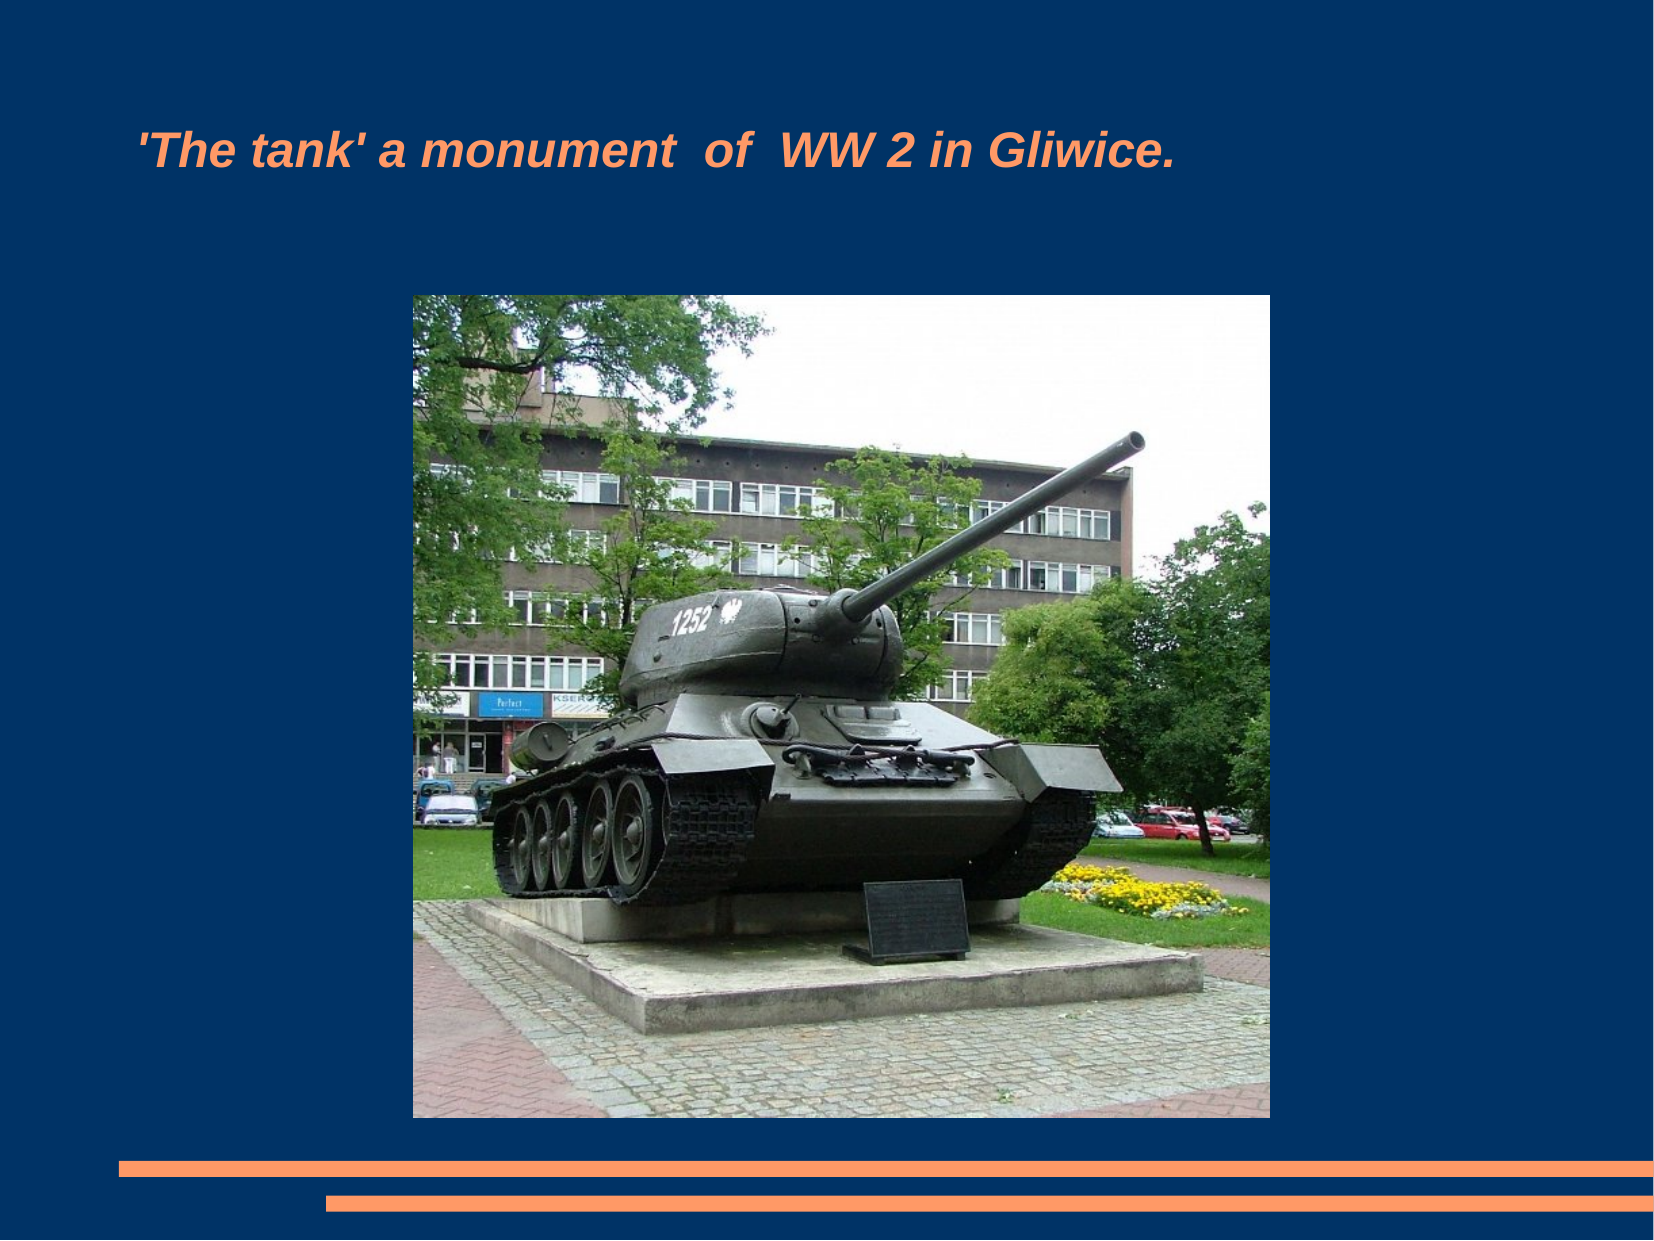

# 'The tank' a monument of WW 2 in Gliwice.
| | | | | |
| --- | --- | --- | --- | --- |
| | | | | |